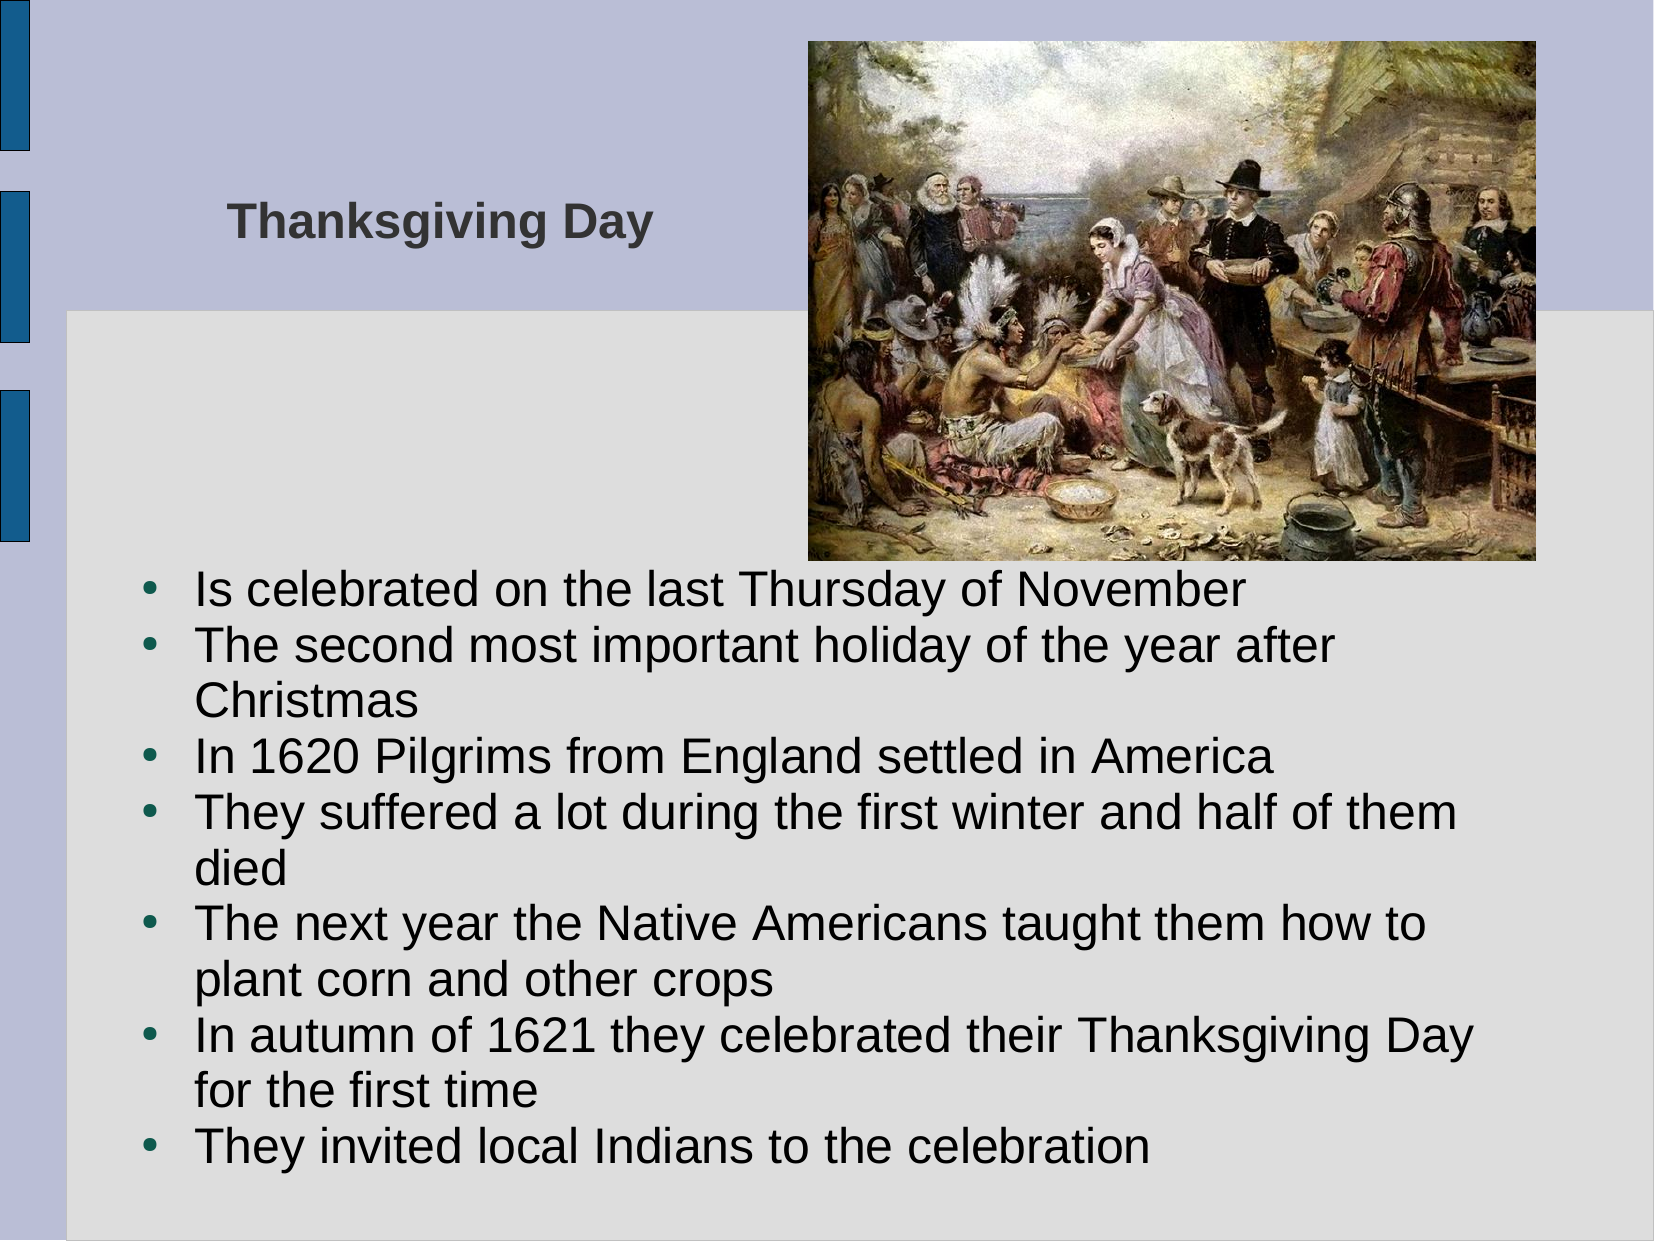

# Thanksgiving Day
Is celebrated on the last Thursday of November
The second most important holiday of the year after Christmas
In 1620 Pilgrims from England settled in America
They suffered a lot during the first winter and half of them died
The next year the Native Americans taught them how to plant corn and other crops
In autumn of 1621 they celebrated their Thanksgiving Day for the first time
They invited local Indians to the celebration